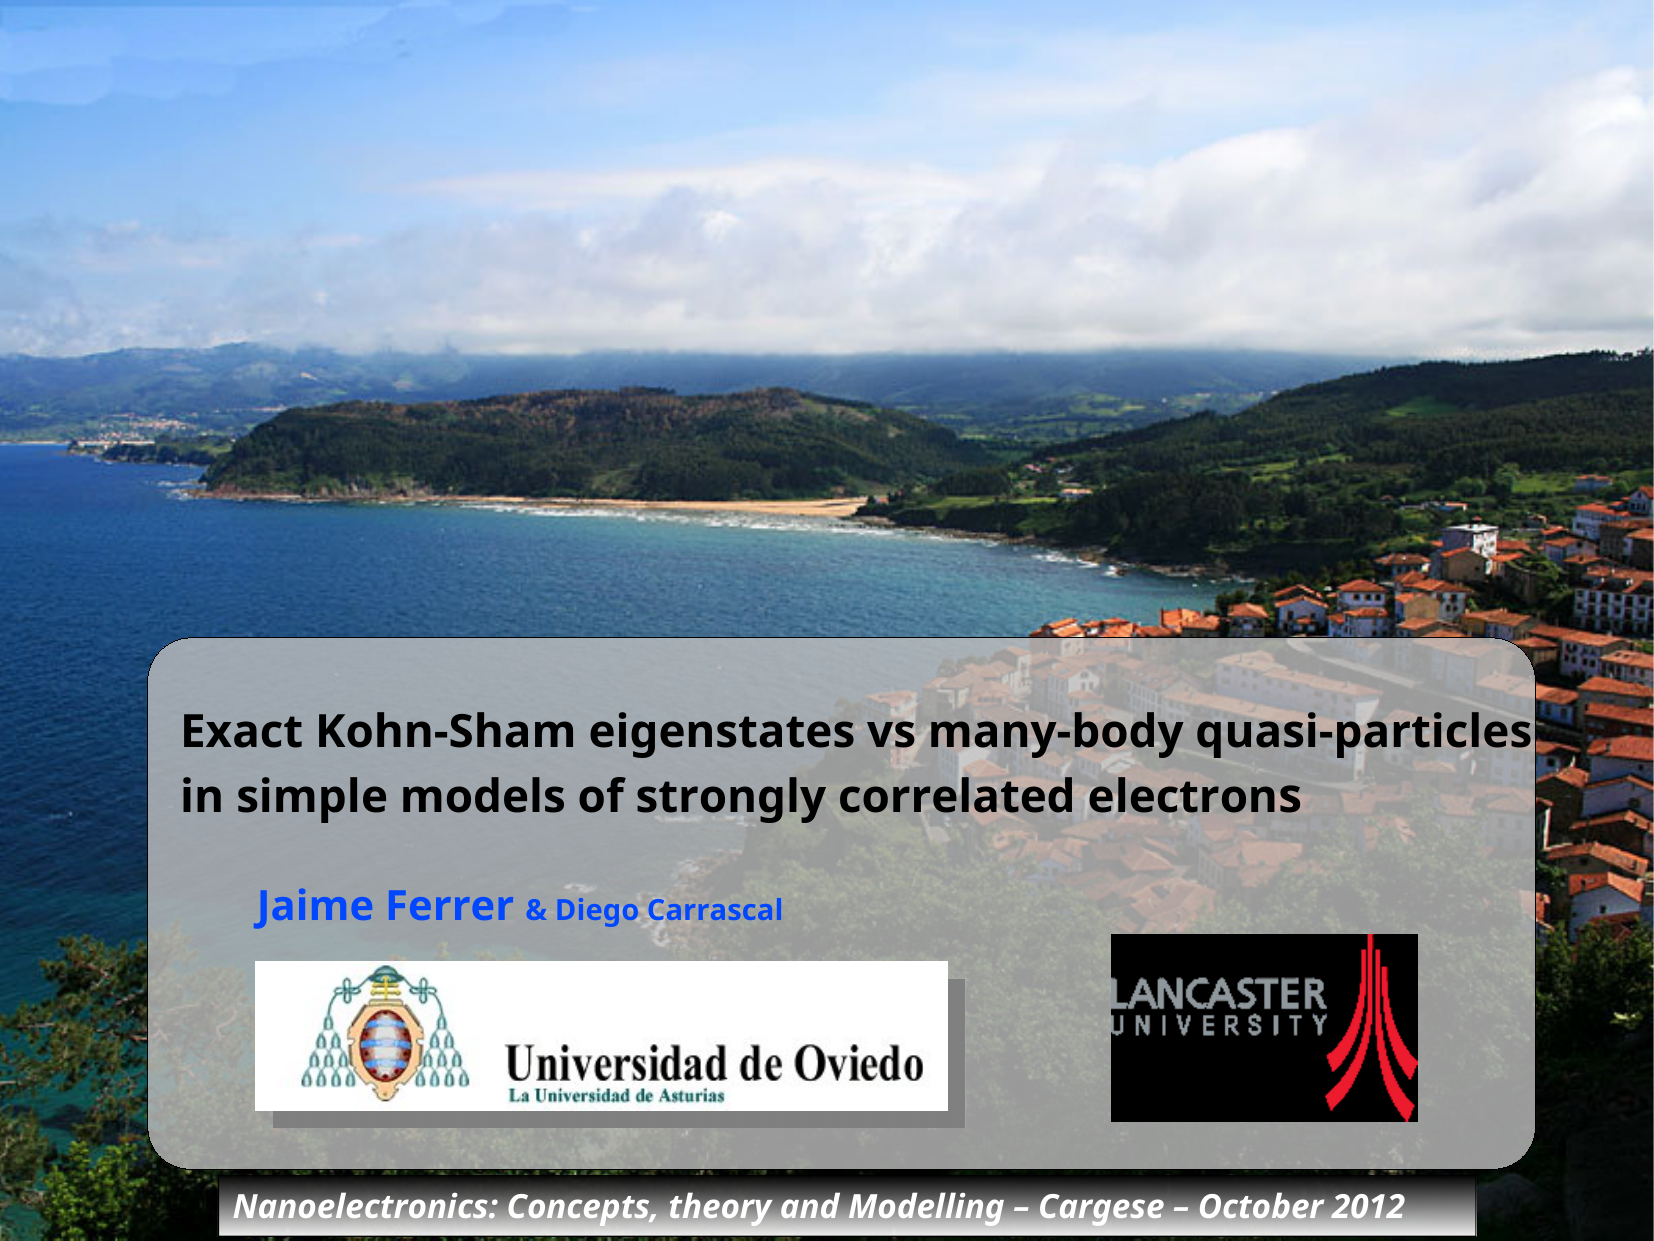

Exact Kohn-Sham eigenstates vs many-body quasi-particles
in simple models of strongly correlated electrons
Jaime Ferrer & Diego Carrascal
Nanoelectronics: Concepts, theory and Modelling – Cargese – October 2012